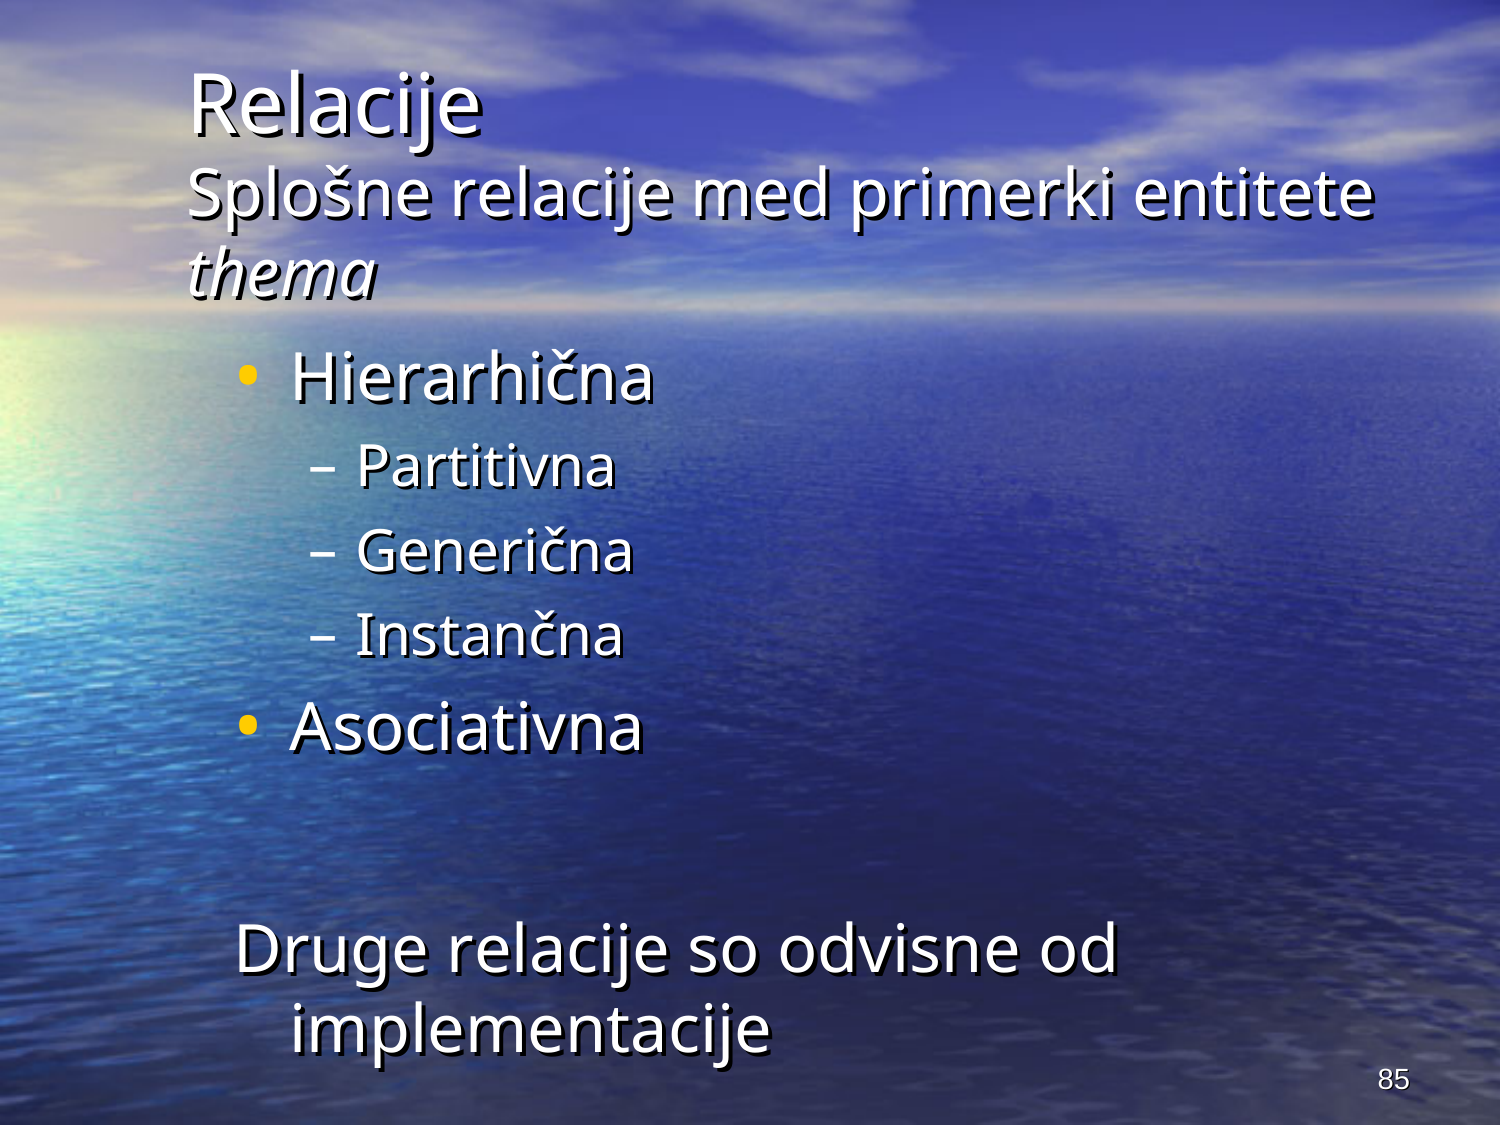

# Relacije Splošne relacije med primerki entitete thema
Hierarhična
Partitivna
Generična
Instančna
Asociativna
Druge relacije so odvisne od implementacije